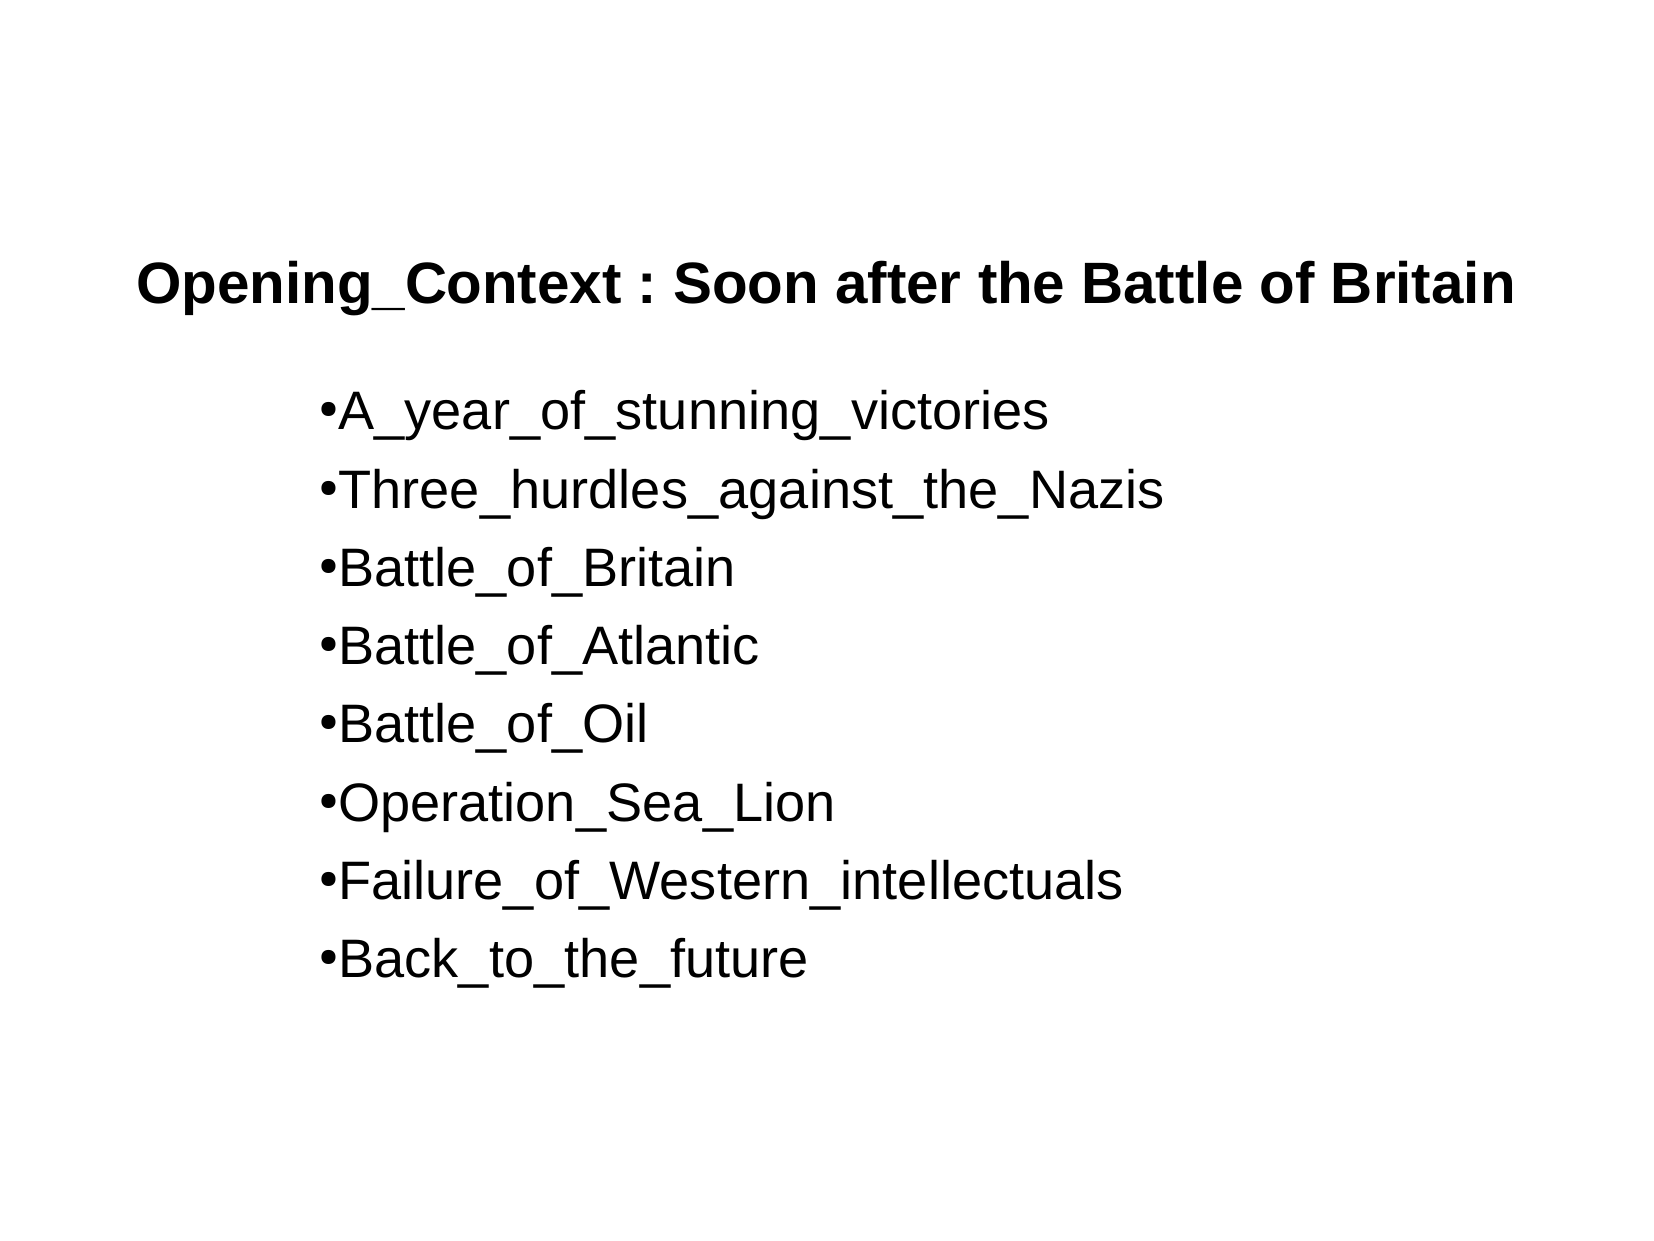

# Opening_Context : Soon after the Battle of Britain
A_year_of_stunning_victories
Three_hurdles_against_the_Nazis
Battle_of_Britain
Battle_of_Atlantic
Battle_of_Oil
Operation_Sea_Lion
Failure_of_Western_intellectuals
Back_to_the_future